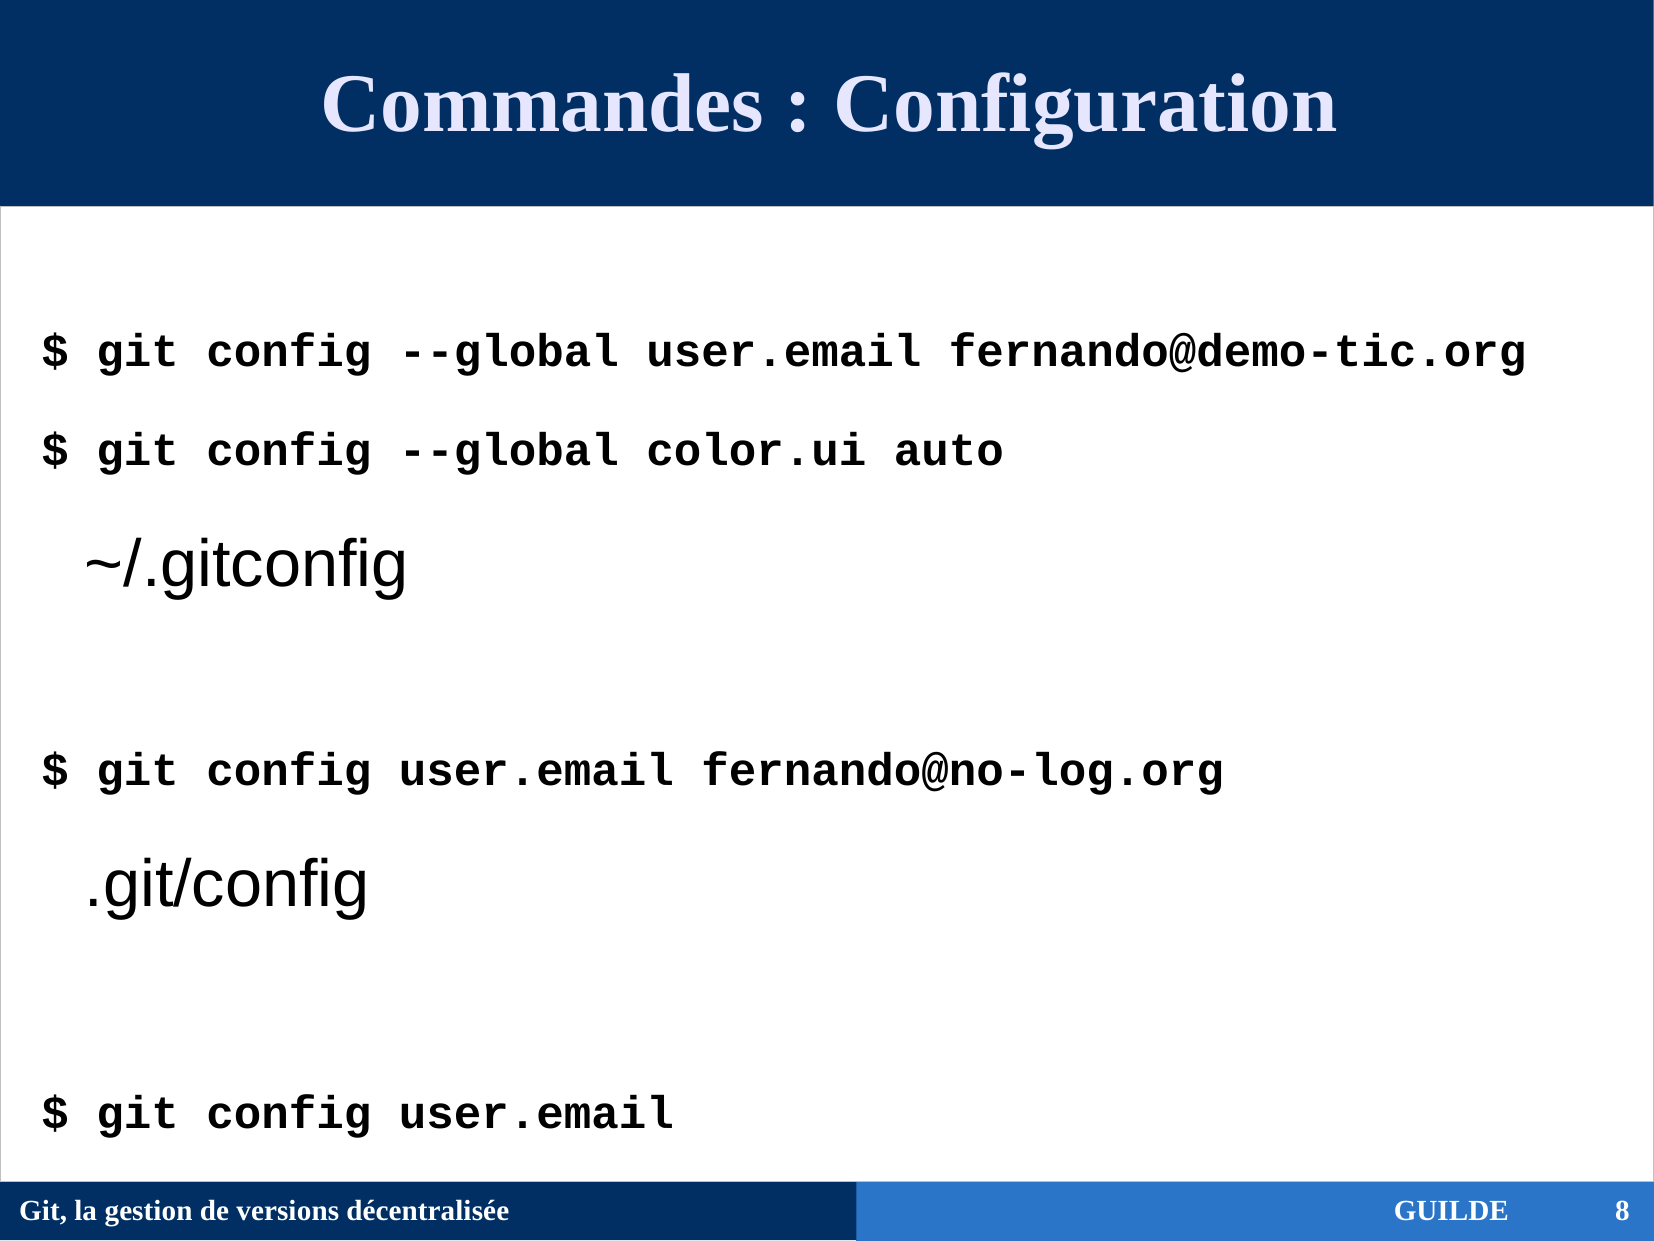

# Commandes : Configuration
 $ git config --global user.email fernando@demo-tic.org
 $ git config --global color.ui auto
~/.gitconfig
 $ git config user.email fernando@no-log.org
.git/config
 $ git config user.email
8